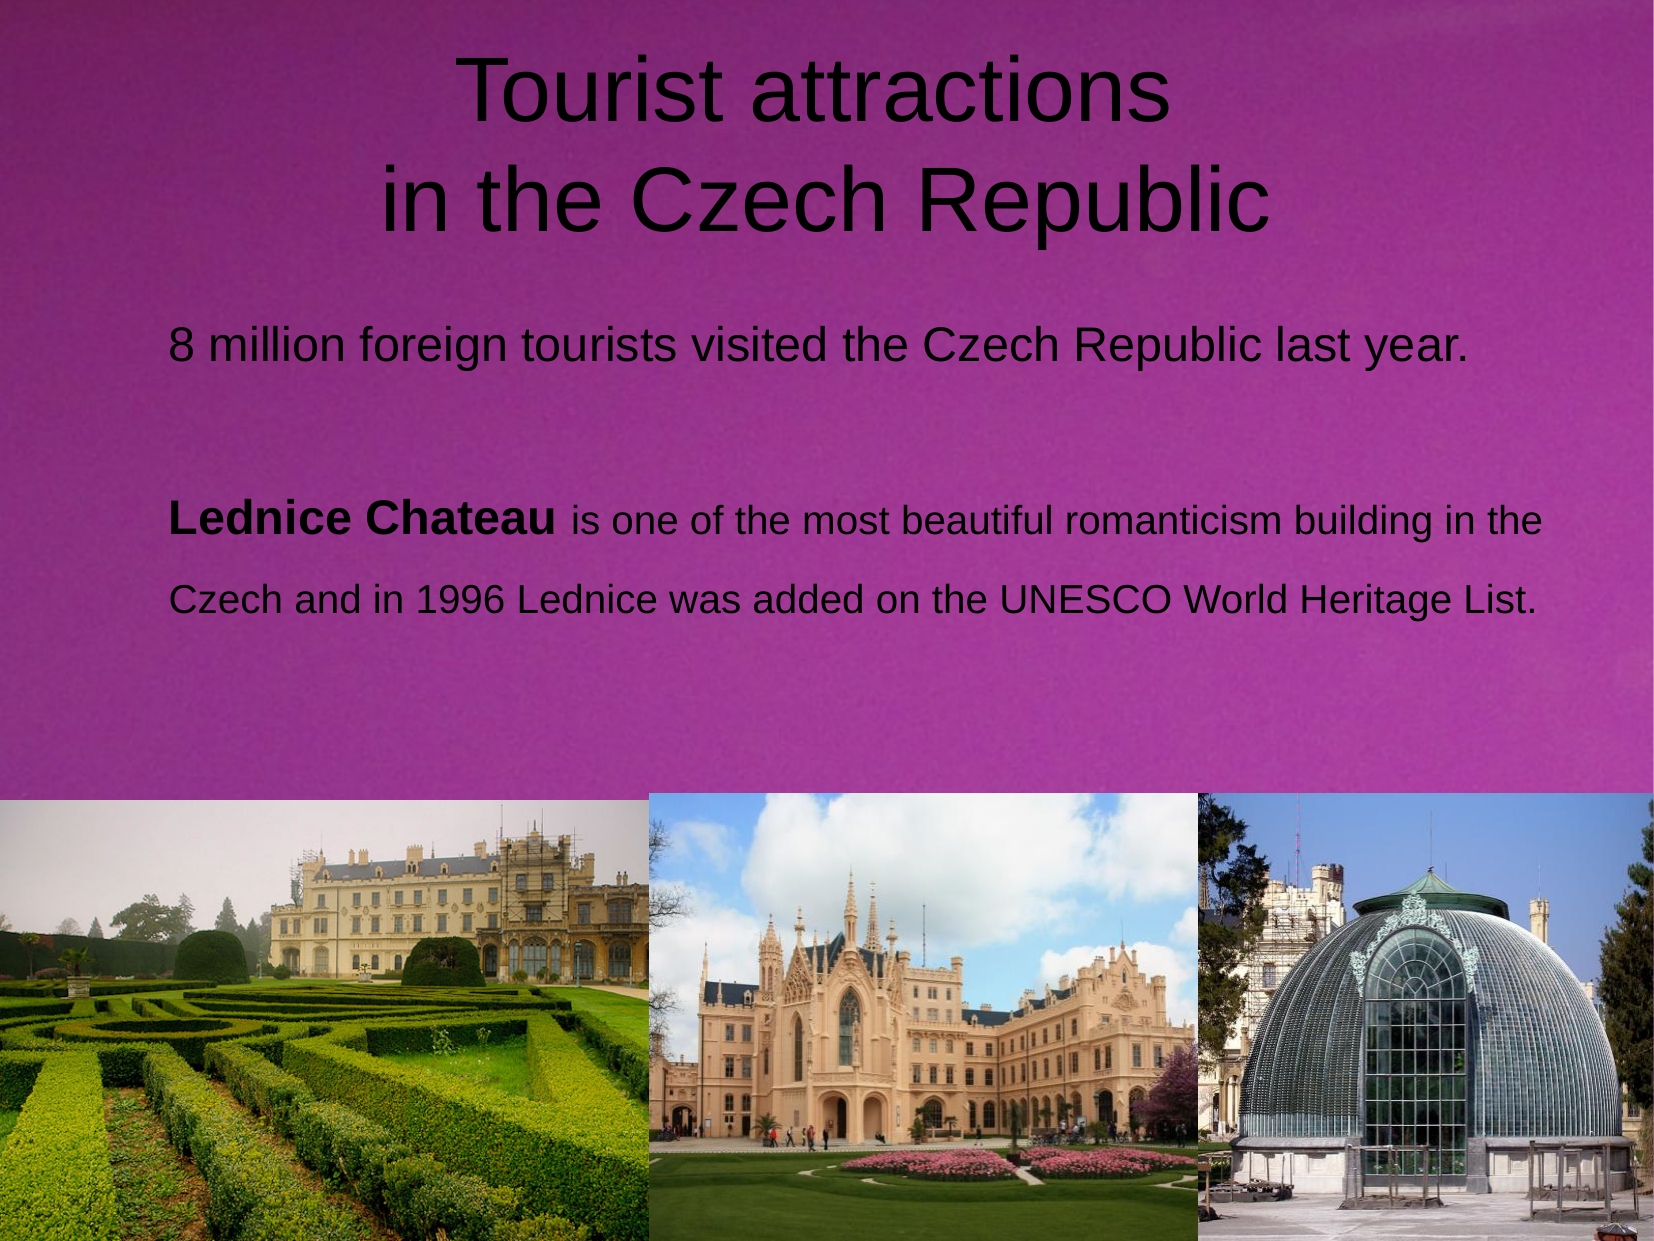

# Tourist attractions in the Czech Republic
8 million foreign tourists visited the Czech Republic last year.
Lednice Chateau is one of the most beautiful romanticism building in the
Czech and in 1996 Lednice was added on the UNESCO World Heritage List.